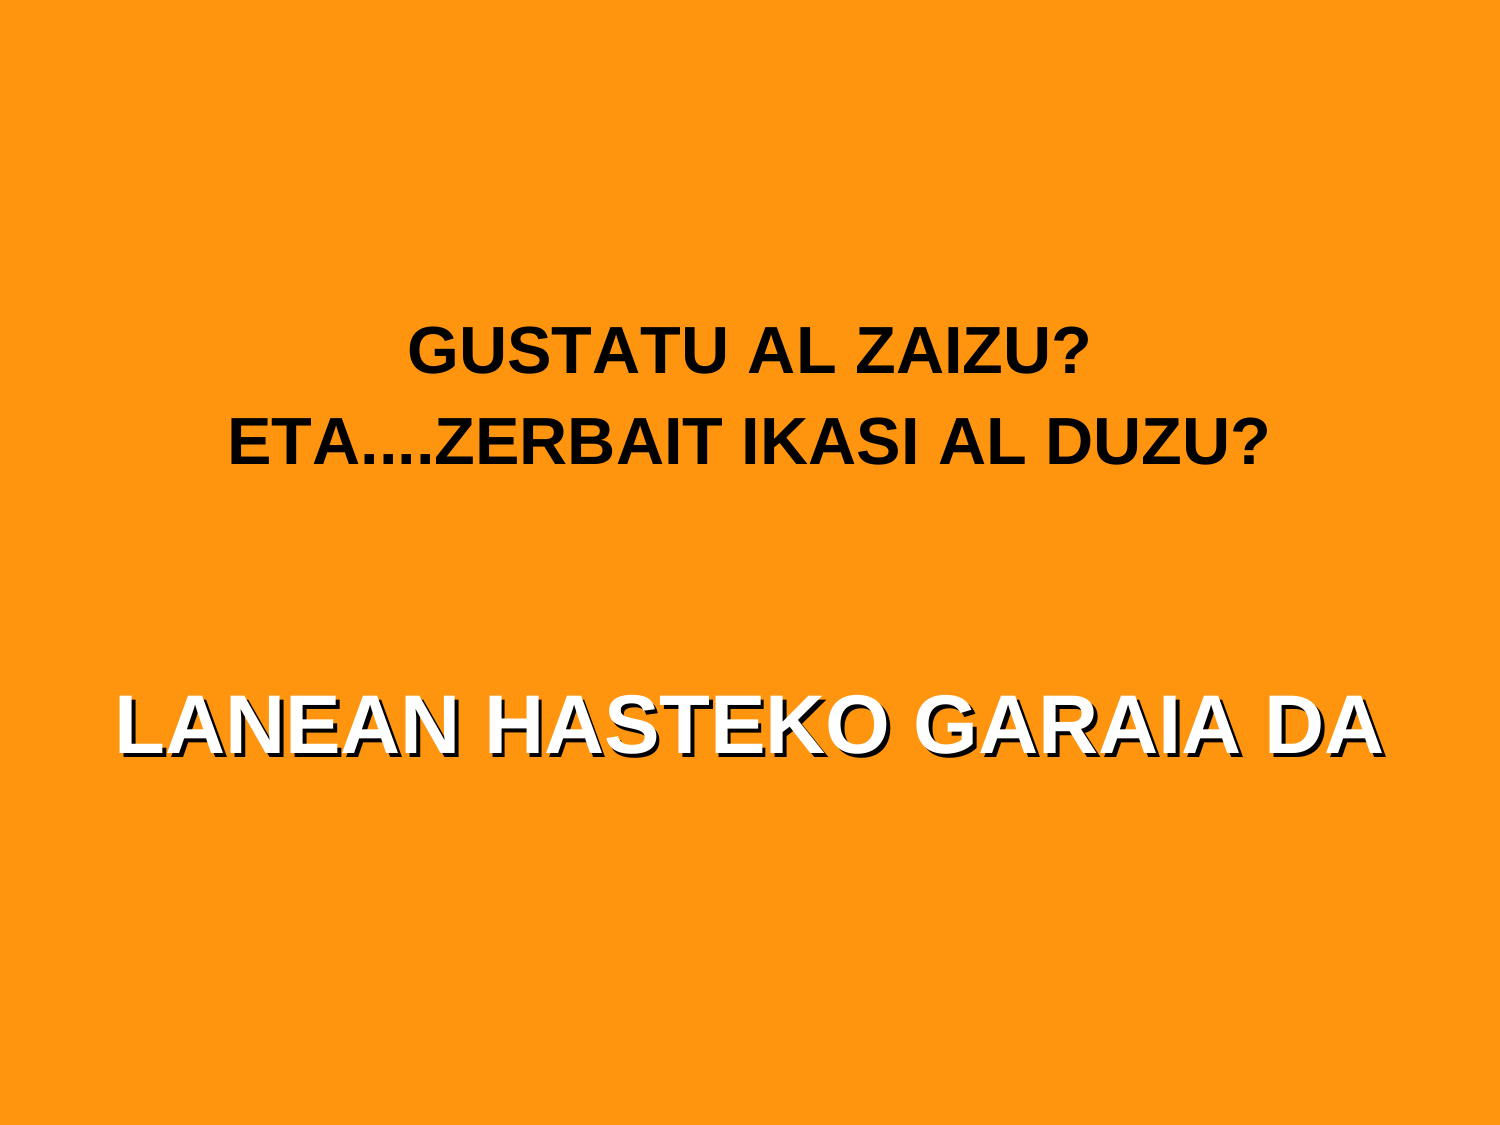

# GUSTATU AL ZAIZU?
ETA....ZERBAIT IKASI AL DUZU?
LANEAN HASTEKO GARAIA DA